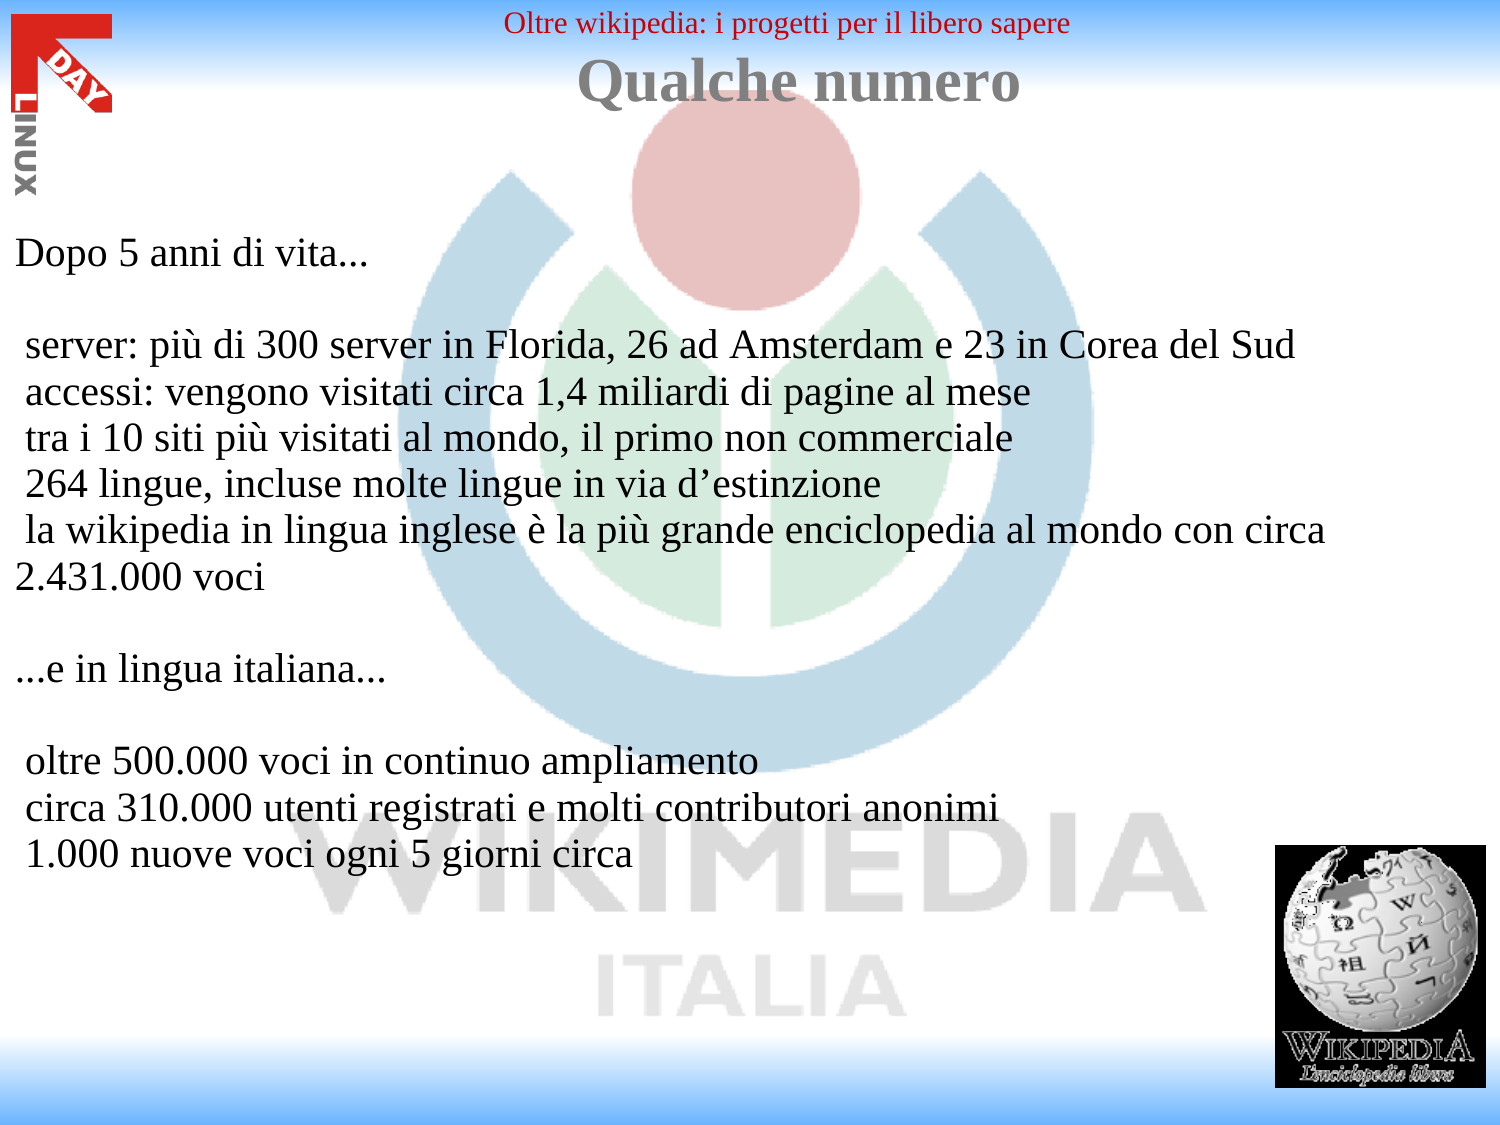

Oltre wikipedia: i progetti per il libero sapere
Qualche numero
Dopo 5 anni di vita...
 server: più di 300 server in Florida, 26 ad Amsterdam e 23 in Corea del Sud
 accessi: vengono visitati circa 1,4 miliardi di pagine al mese
 tra i 10 siti più visitati al mondo, il primo non commerciale
 264 lingue, incluse molte lingue in via d’estinzione
 la wikipedia in lingua inglese è la più grande enciclopedia al mondo con circa 2.431.000 voci
...e in lingua italiana...
 oltre 500.000 voci in continuo ampliamento
 circa 310.000 utenti registrati e molti contributori anonimi
 1.000 nuove voci ogni 5 giorni circa